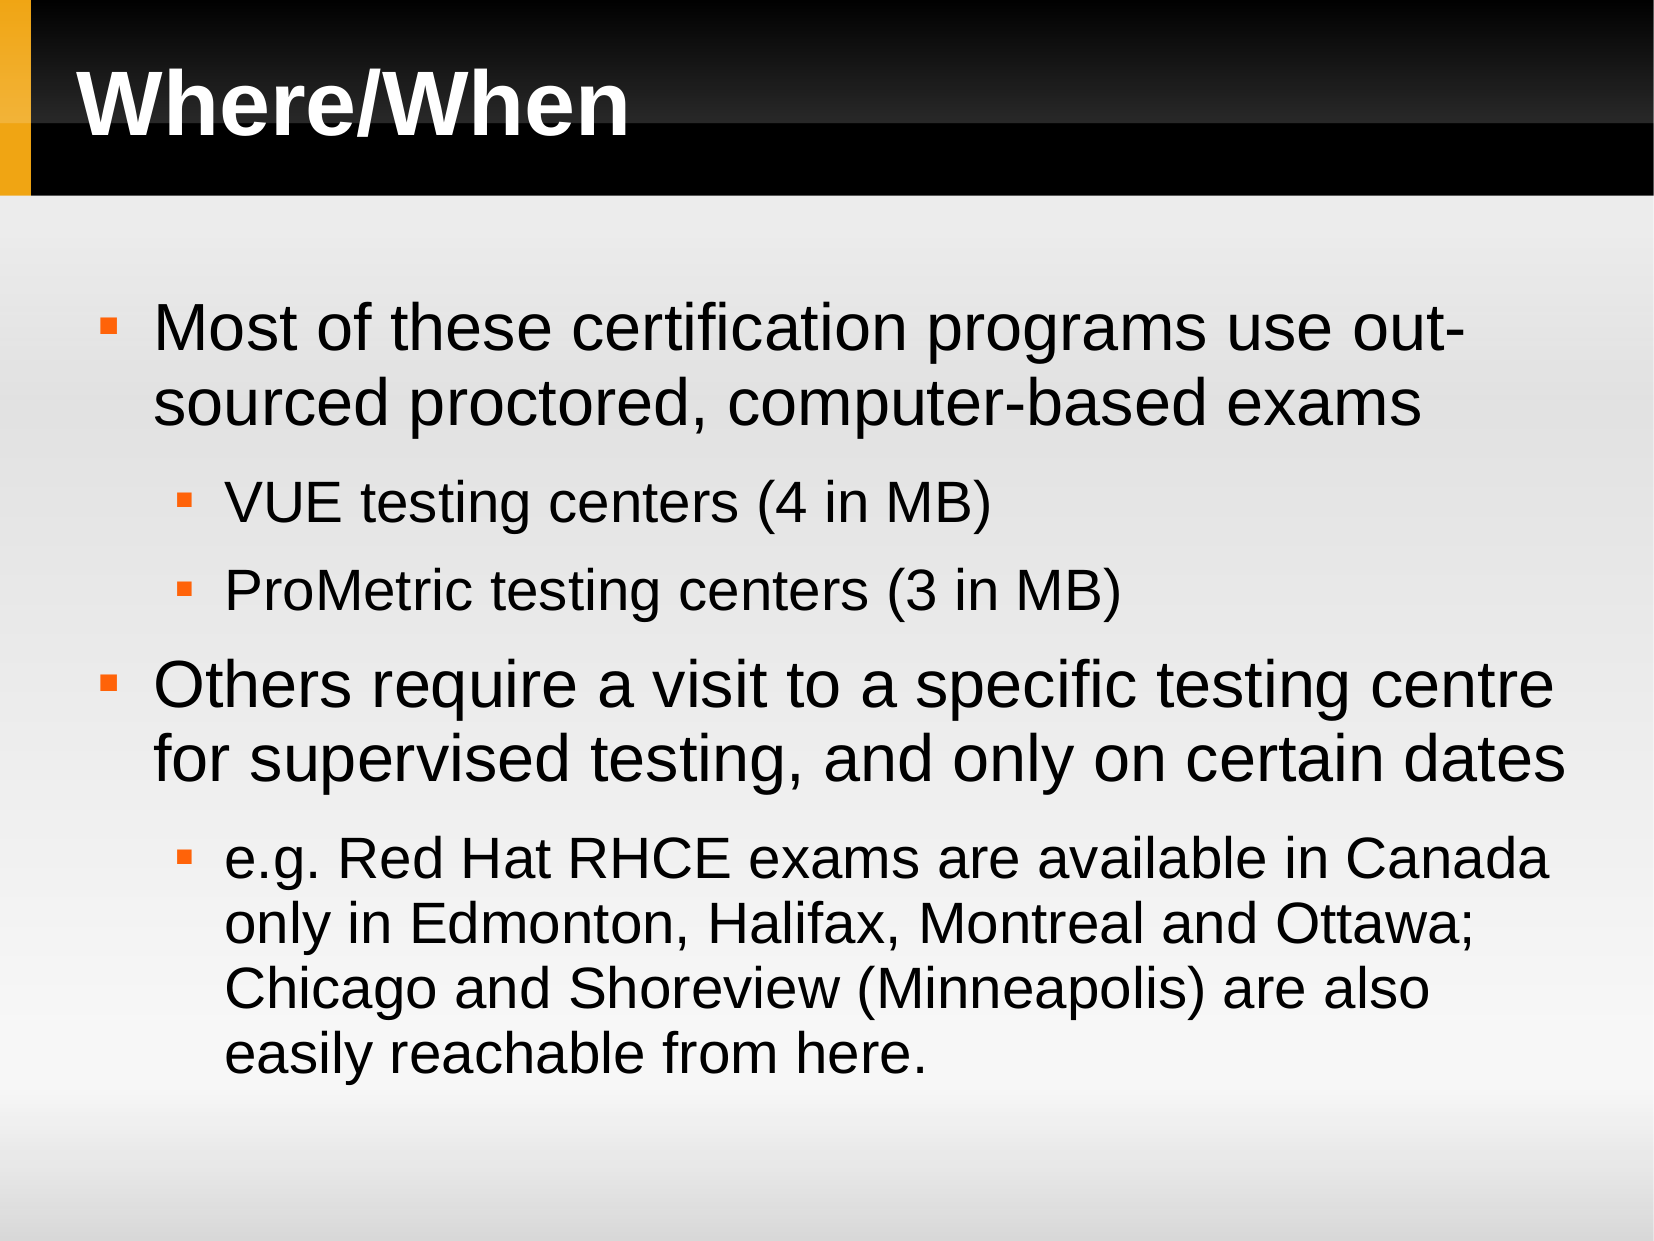

# Where/When
Most of these certification programs use out-sourced proctored, computer-based exams
VUE testing centers (4 in MB)
ProMetric testing centers (3 in MB)
Others require a visit to a specific testing centre for supervised testing, and only on certain dates
e.g. Red Hat RHCE exams are available in Canada only in Edmonton, Halifax, Montreal and Ottawa; Chicago and Shoreview (Minneapolis) are also easily reachable from here.